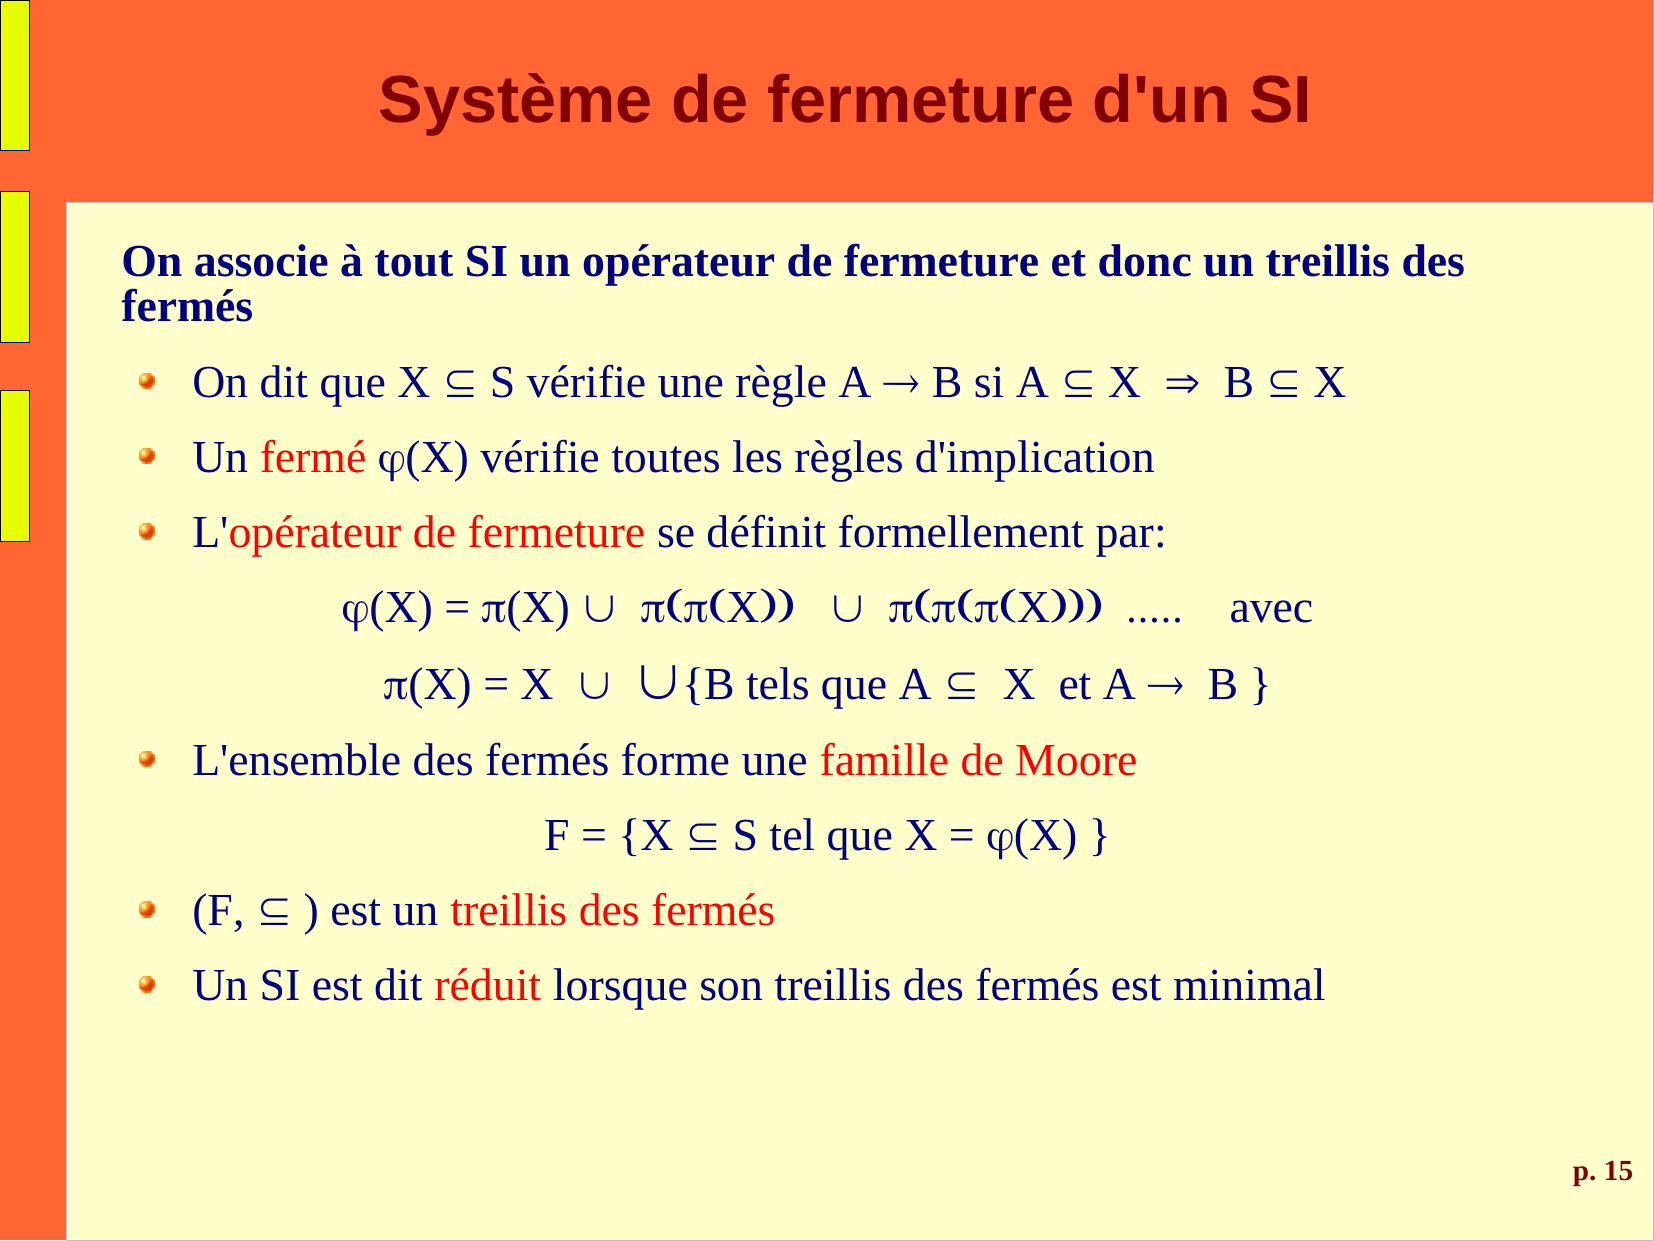

# Système de fermeture d'un SI
On associe à tout SI un opérateur de fermeture et donc un treillis des fermés
On dit que X  S vérifie une règle A  B si A  X  B  X
Un fermé (X) vérifie toutes les règles d'implication
L'opérateur de fermeture se définit formellement par:
(X) = (X)  ((X))  (((X))) ..... avec
(X) = X  {B tels que A  X et A  B }
L'ensemble des fermés forme une famille de Moore
F = {X  S tel que X = (X) }
(F,  ) est un treillis des fermés
Un SI est dit réduit lorsque son treillis des fermés est minimal